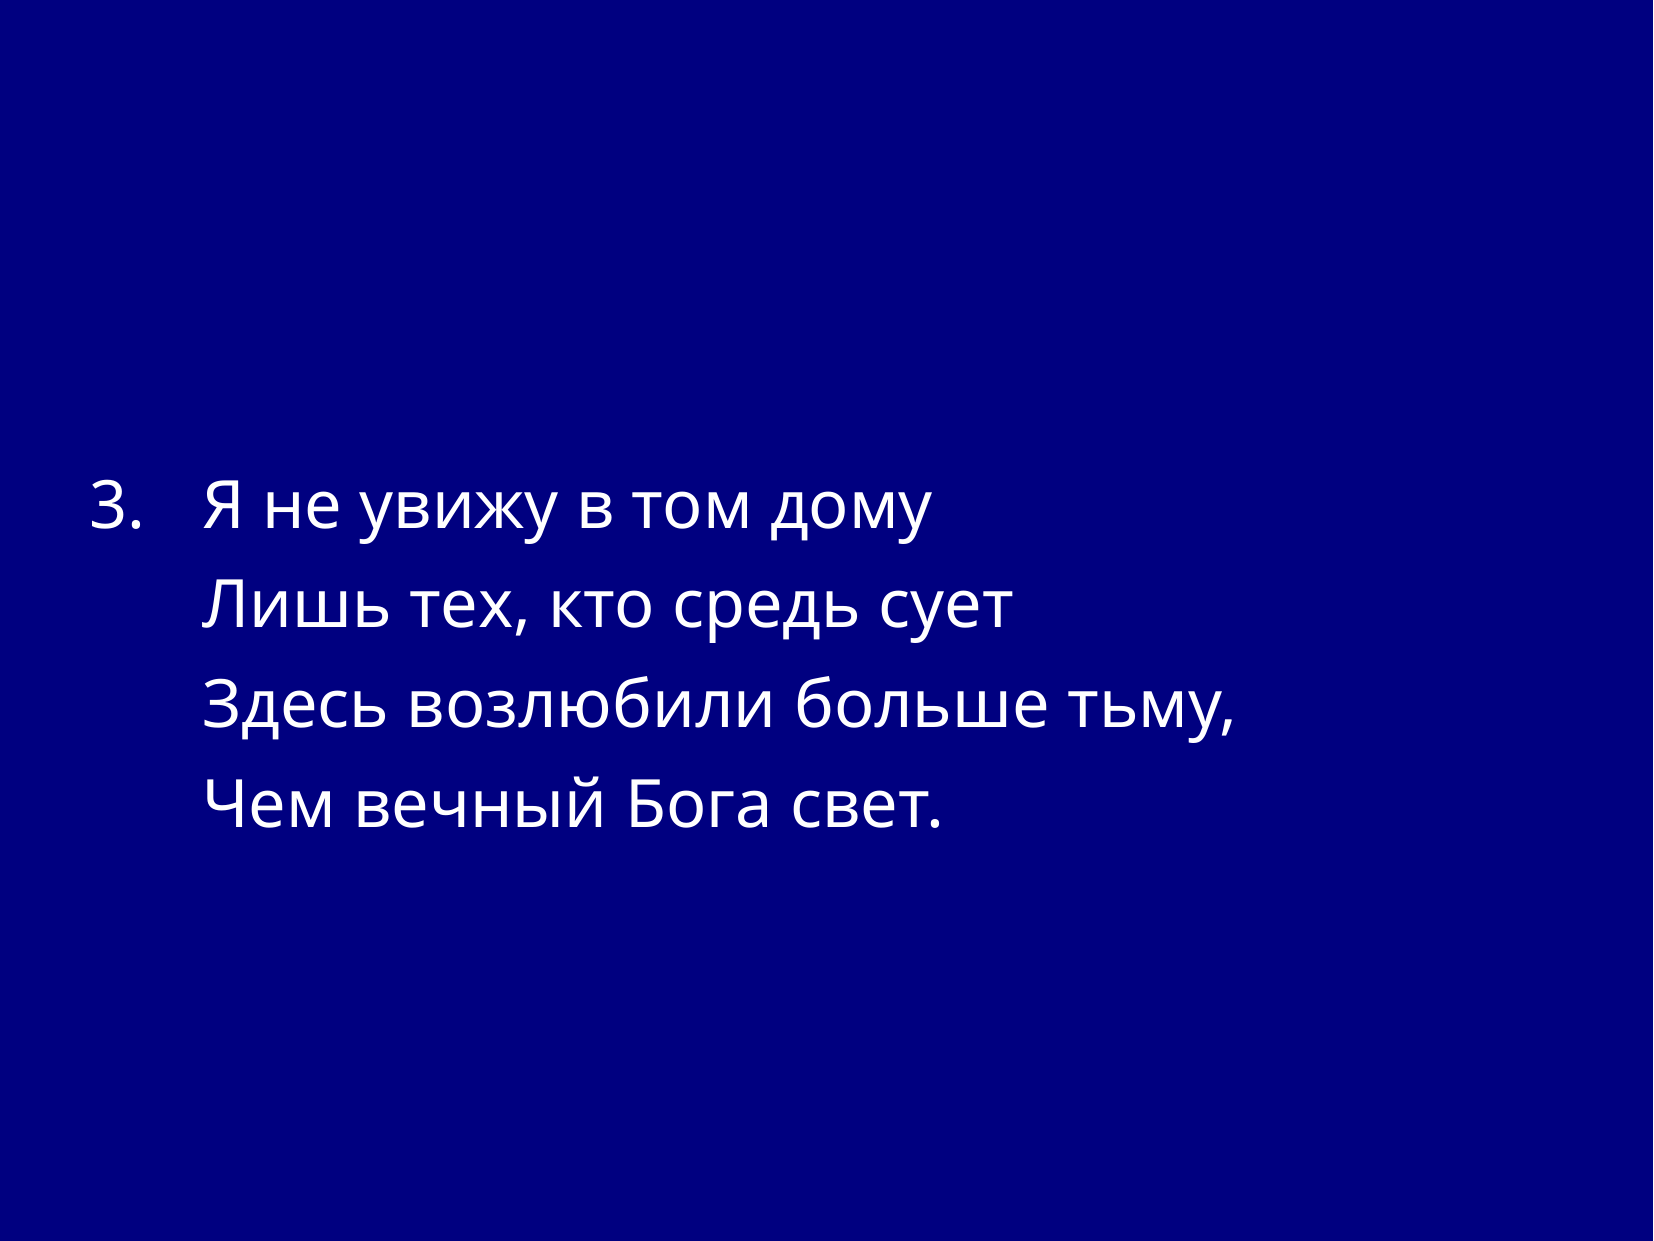

3.	Я не увижу в том дому
	Лишь тех, кто средь сует
	Здесь возлюбили больше тьму,
	Чем вечный Бога свет.